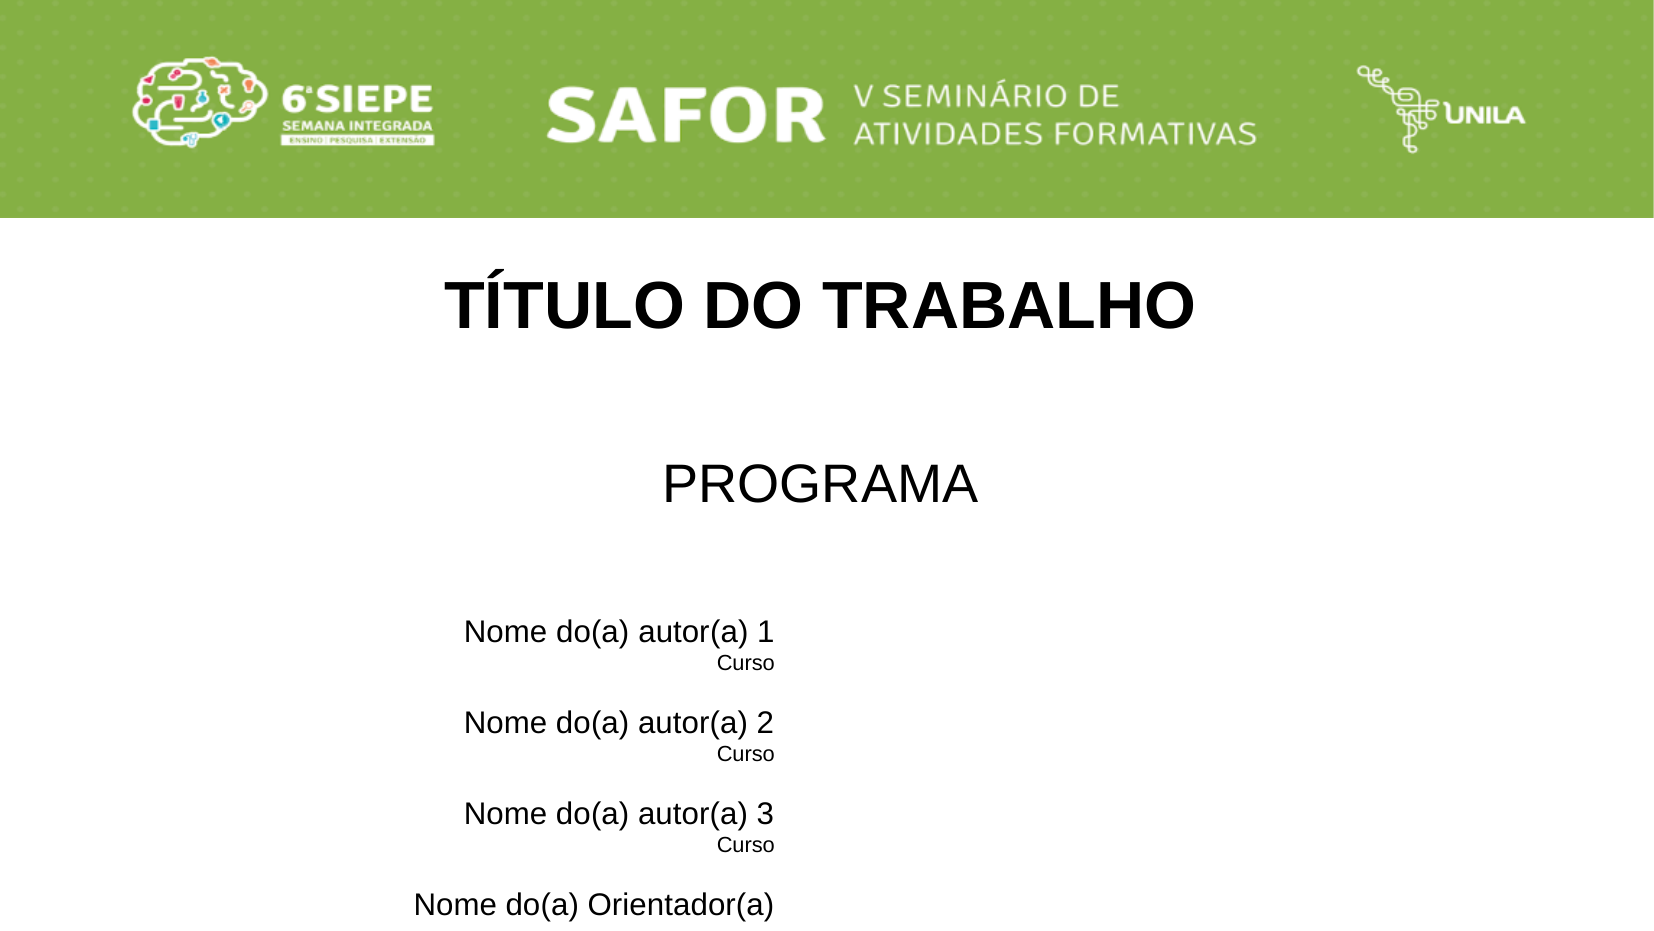

# TÍTULO DO TRABALHO
PROGRAMA
Nome do(a) autor(a) 1
Curso
Nome do(a) autor(a) 2
Curso
Nome do(a) autor(a) 3
Curso
Nome do(a) Orientador(a)